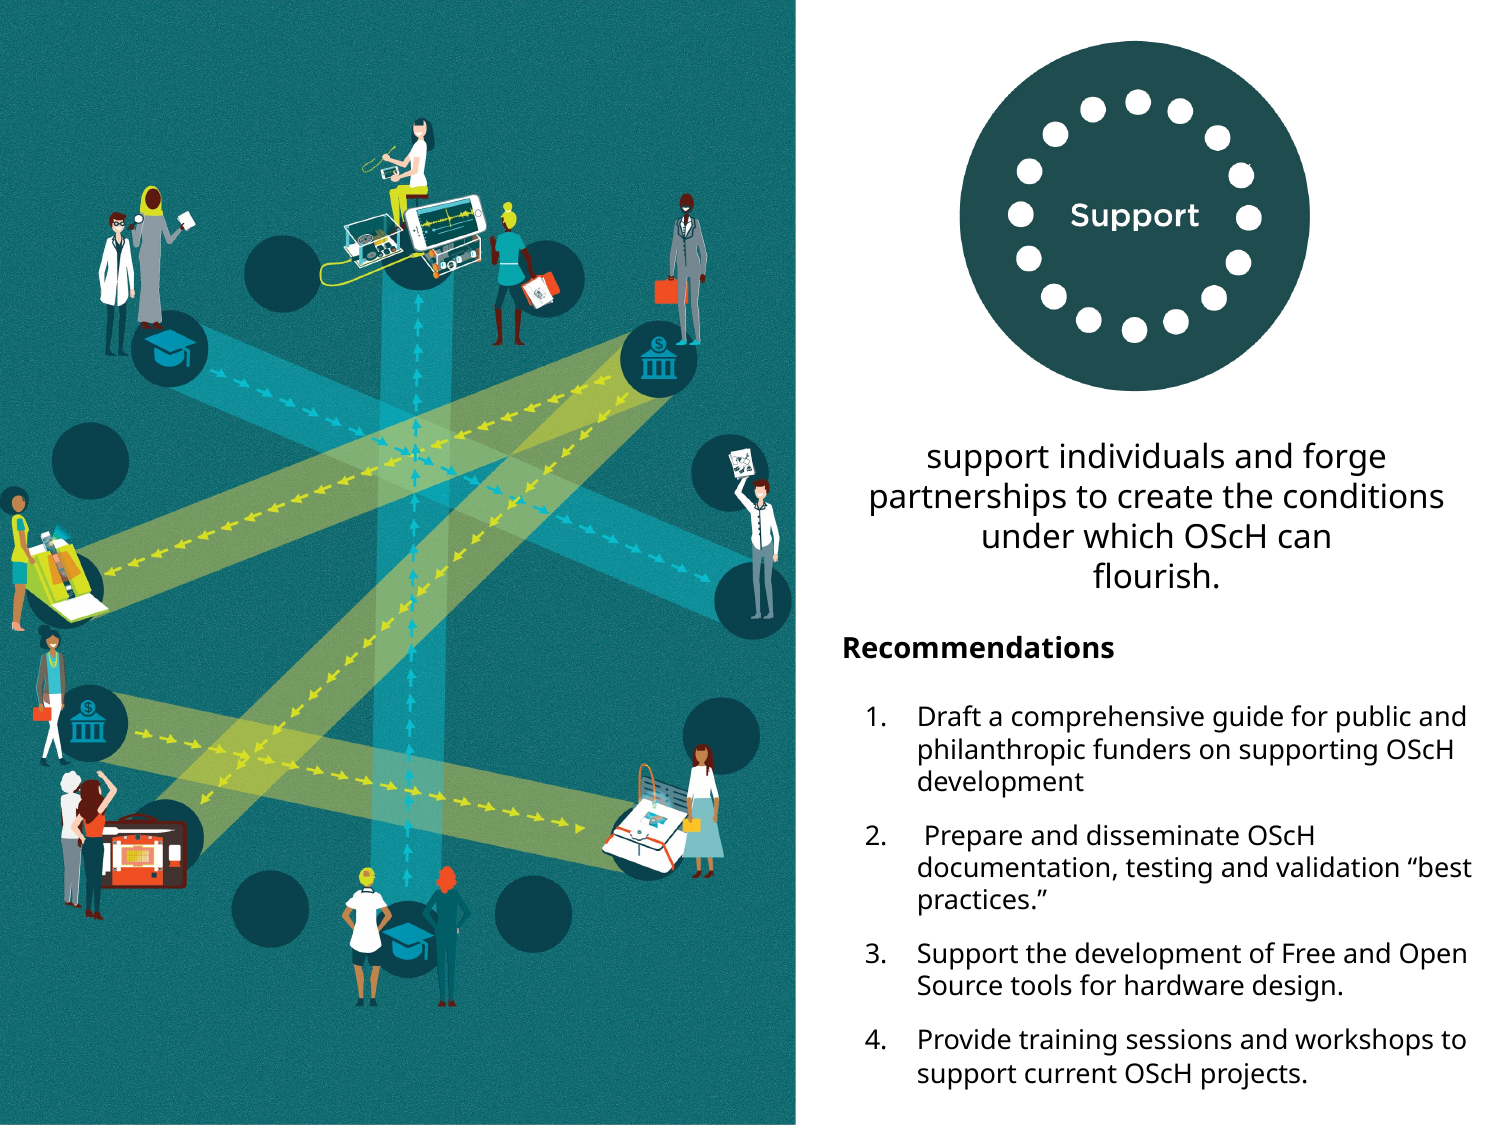

support individuals and forge partnerships to create the conditions under which OScH can
flourish.
Recommendations
Draft a comprehensive guide for public and philanthropic funders on supporting OScH development
 Prepare and disseminate OScH documentation, testing and validation “best practices.”
Support the development of Free and Open Source tools for hardware design.
Provide training sessions and workshops to support current OScH projects.